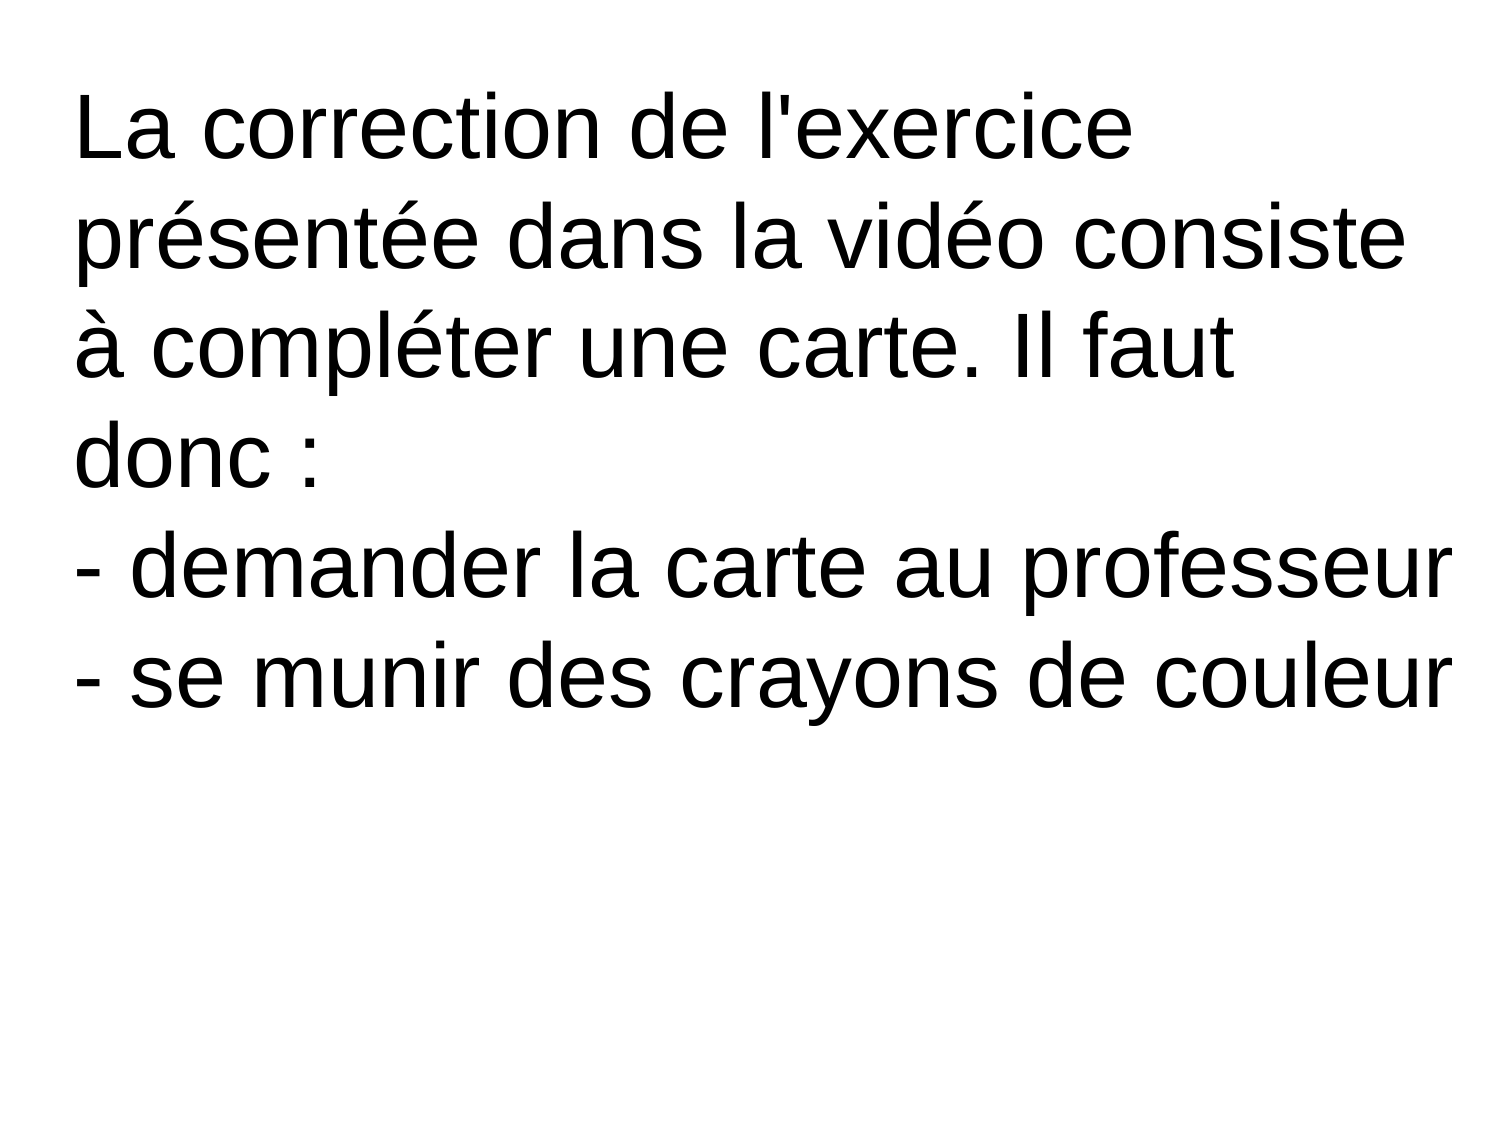

La correction de l'exercice présentée dans la vidéo consiste à compléter une carte. Il faut donc :
- demander la carte au professeur
- se munir des crayons de couleur